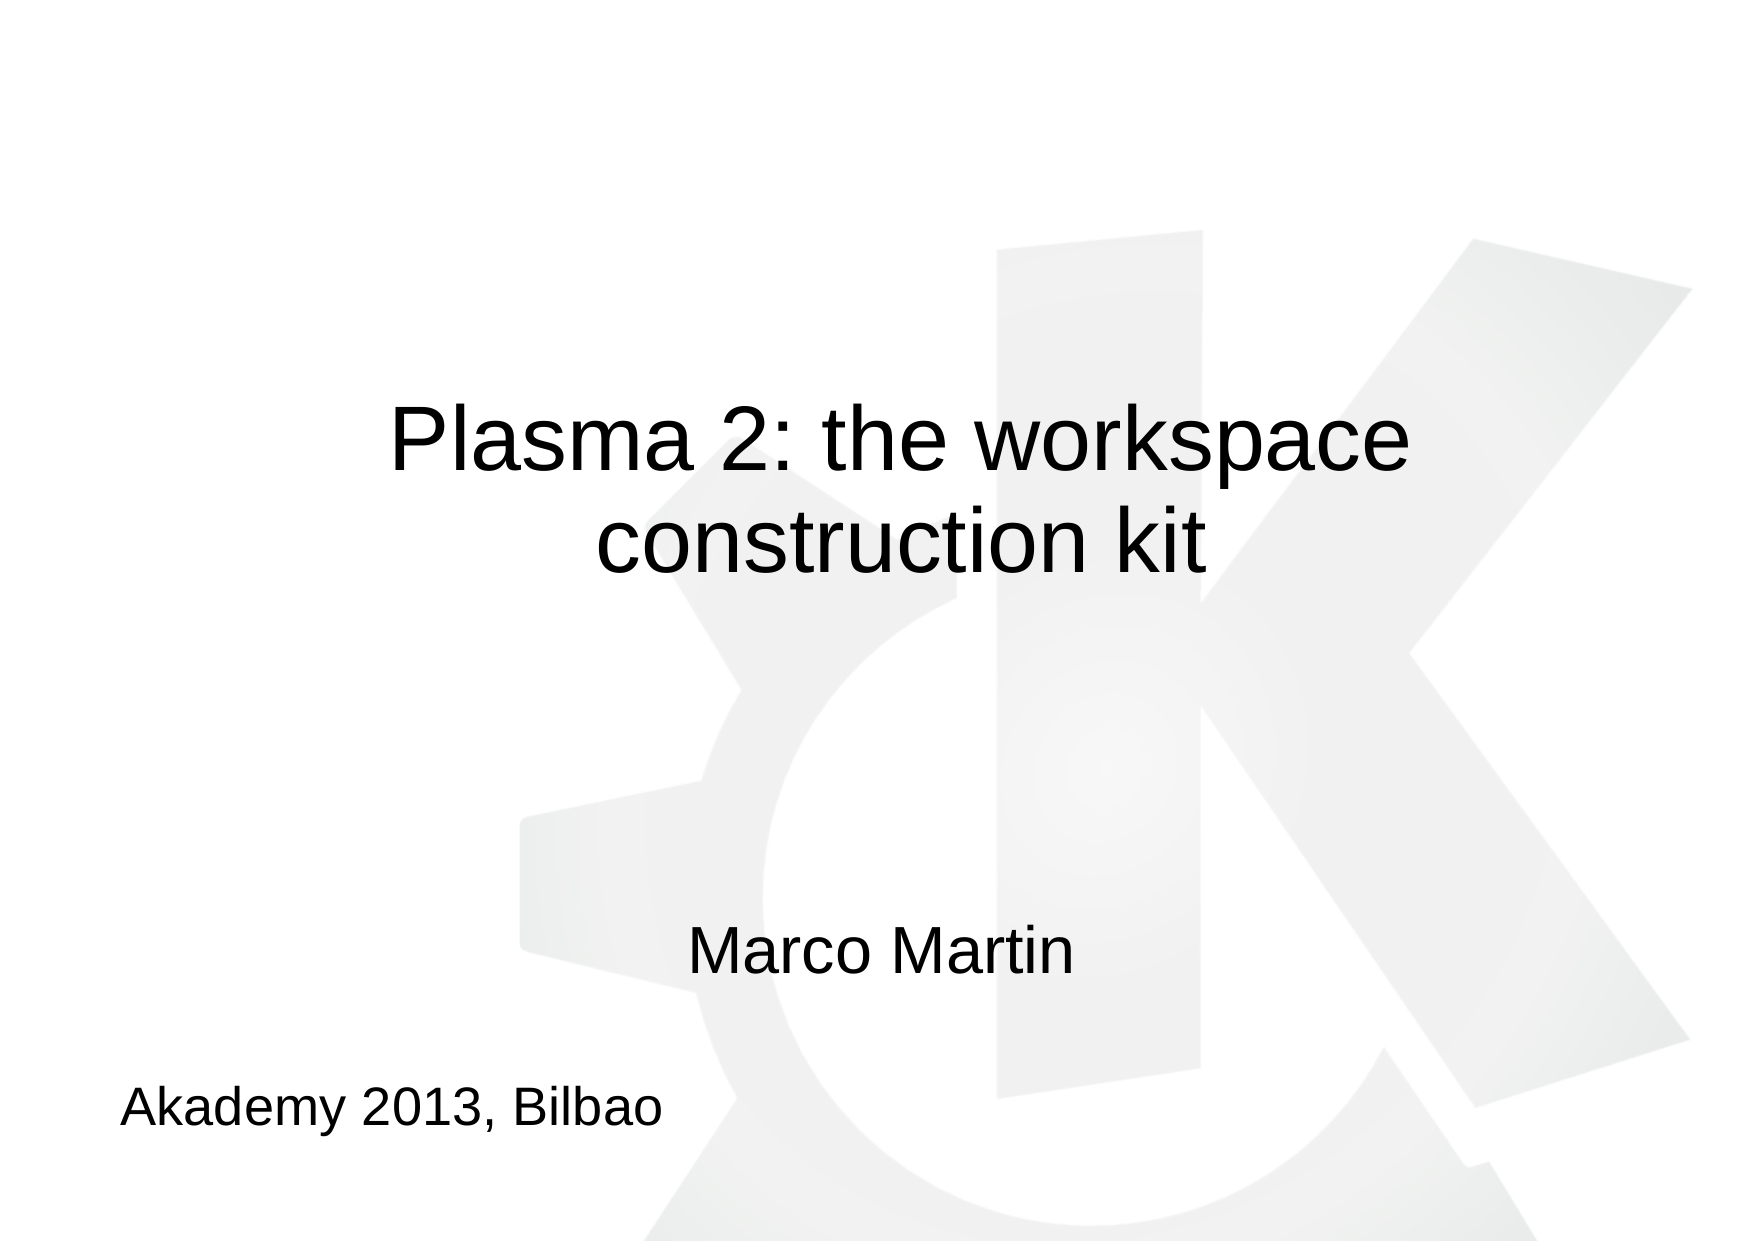

Plasma 2: the workspace construction kit
Marco Martin
Akademy 2013, Bilbao